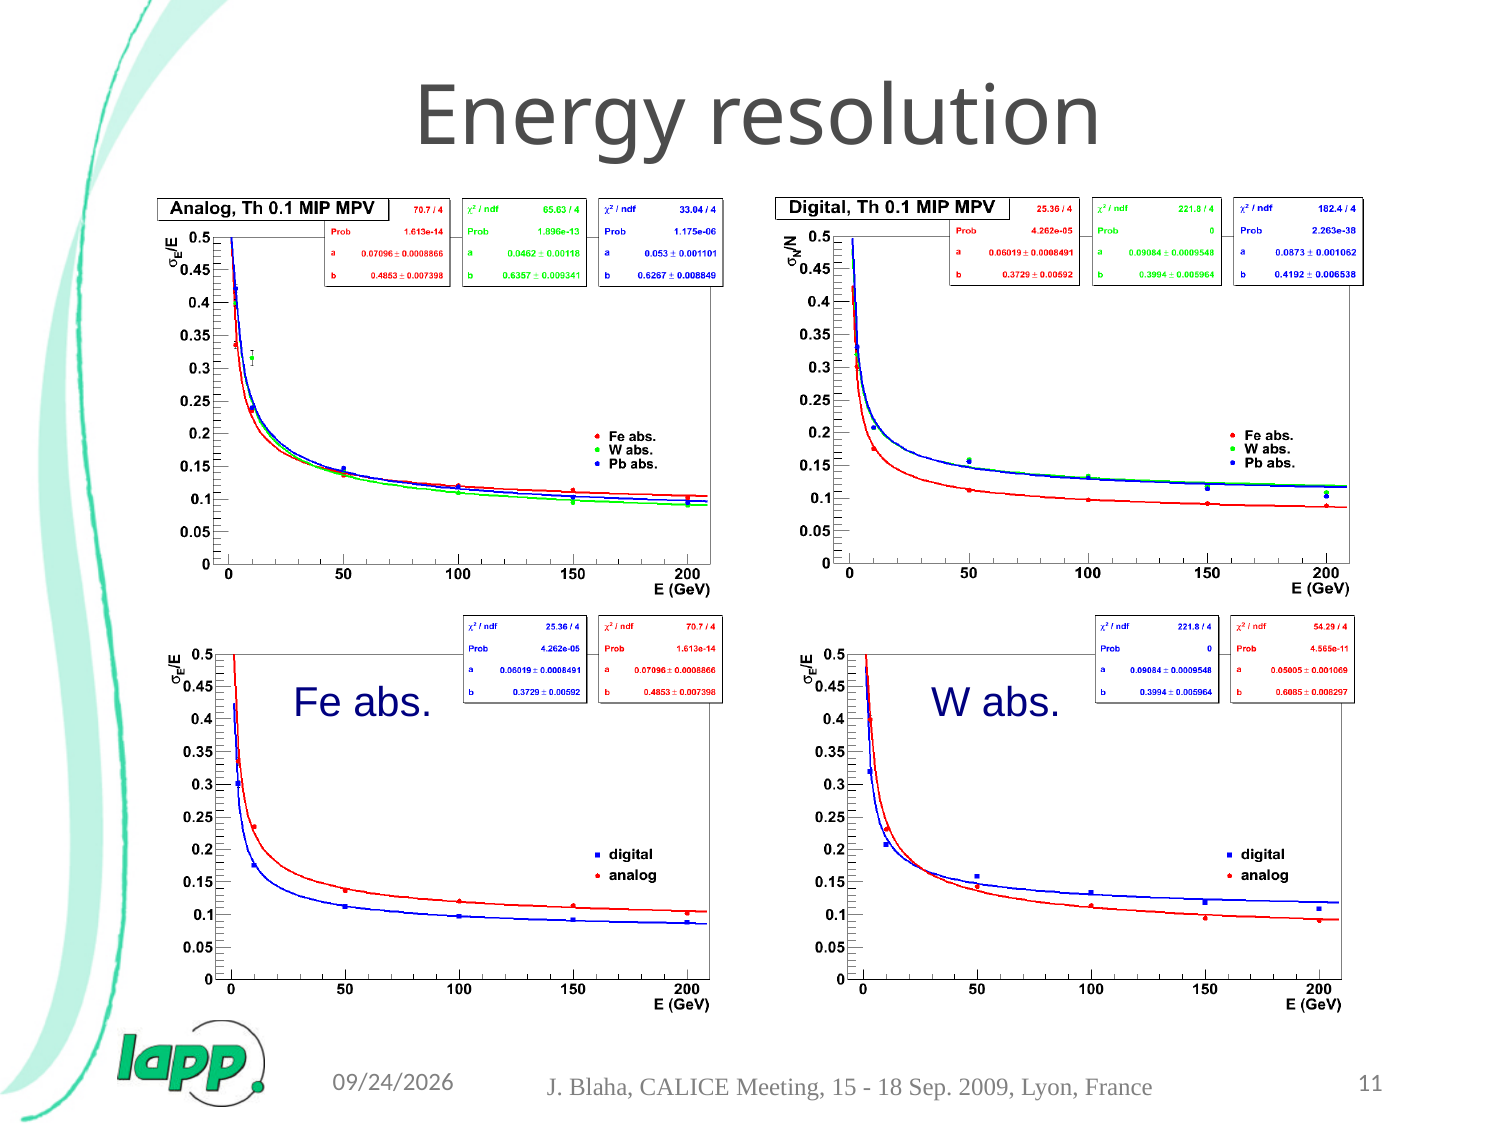

Energy resolution
#
Fe abs.
W abs.
11
J. Blaha, CALICE Meeting, 15 - 18 Sep. 2009, Lyon, France